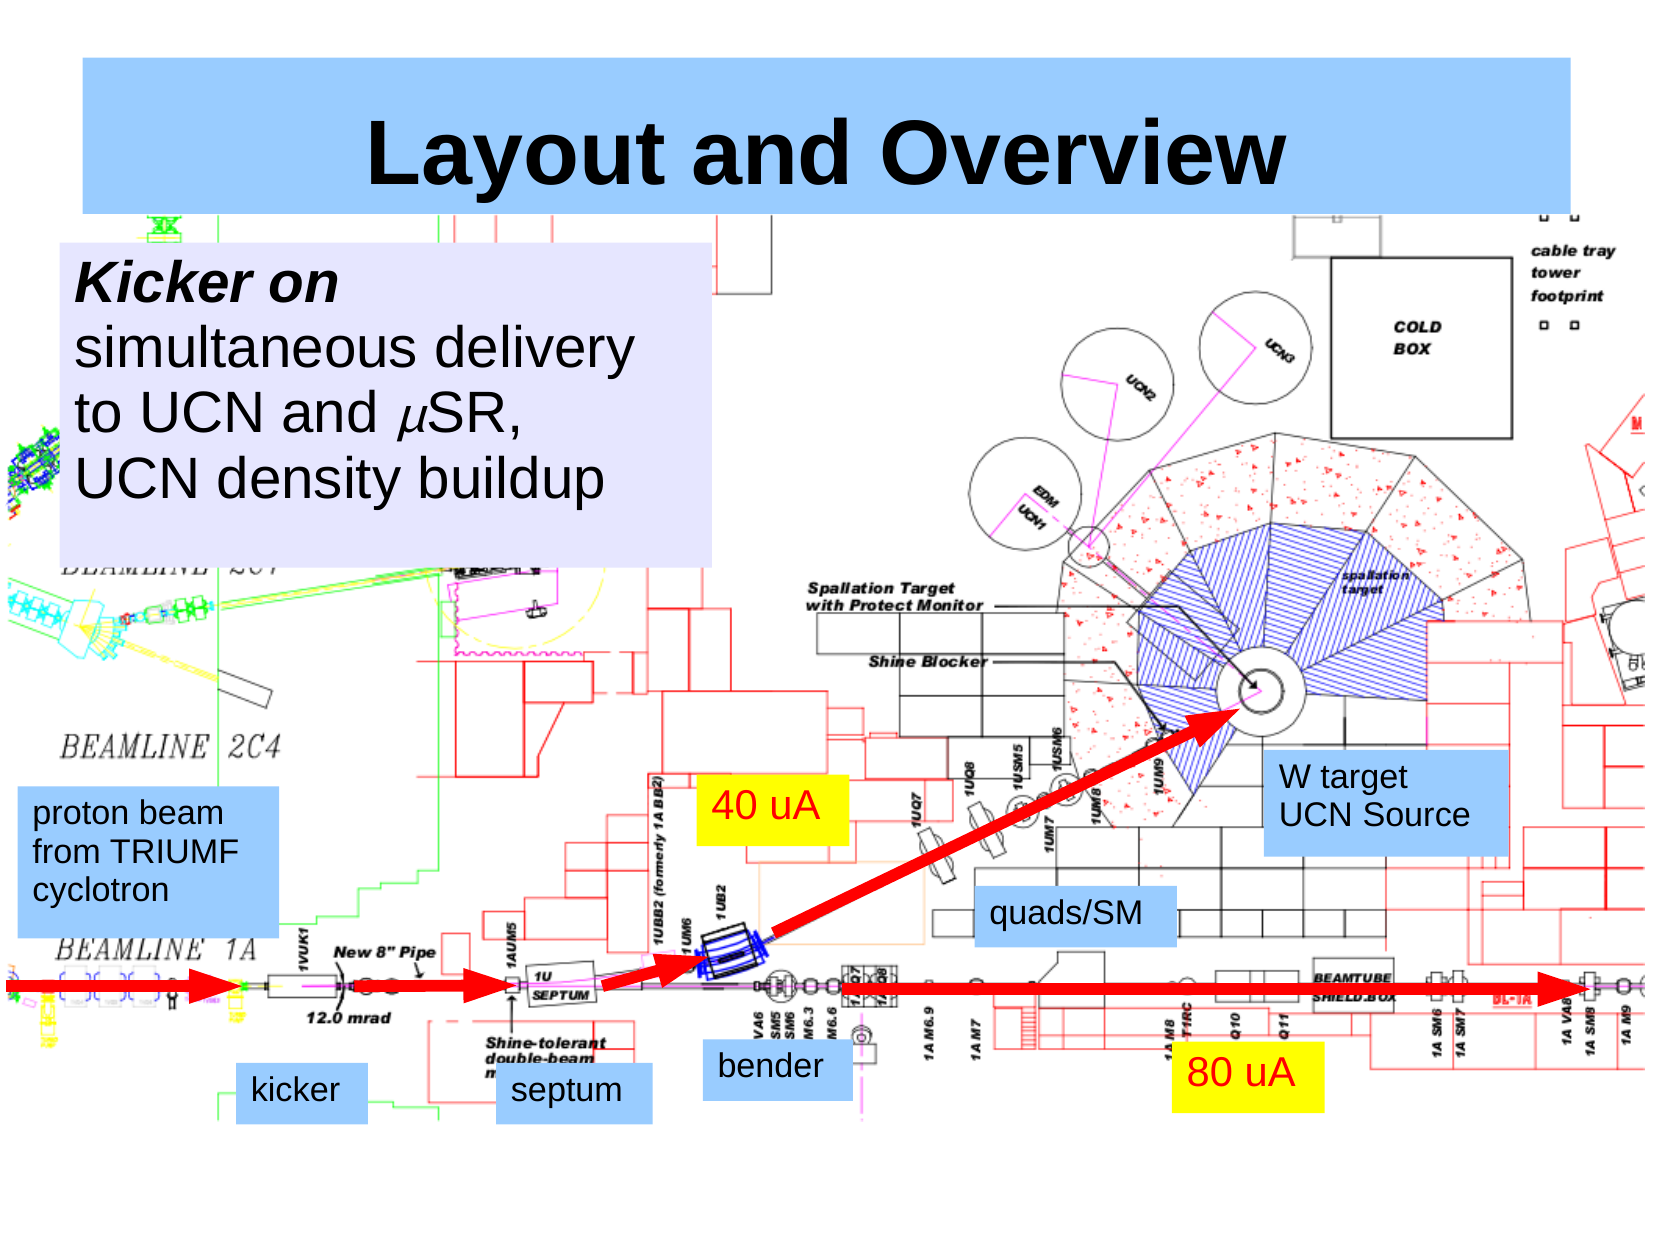

# Layout and Overview
Kicker on
simultaneous delivery
to UCN and SR,
UCN density buildup
W target
UCN Source
40 uA
proton beam
from TRIUMF
cyclotron
quads/SM
bender
80 uA
kicker
septum